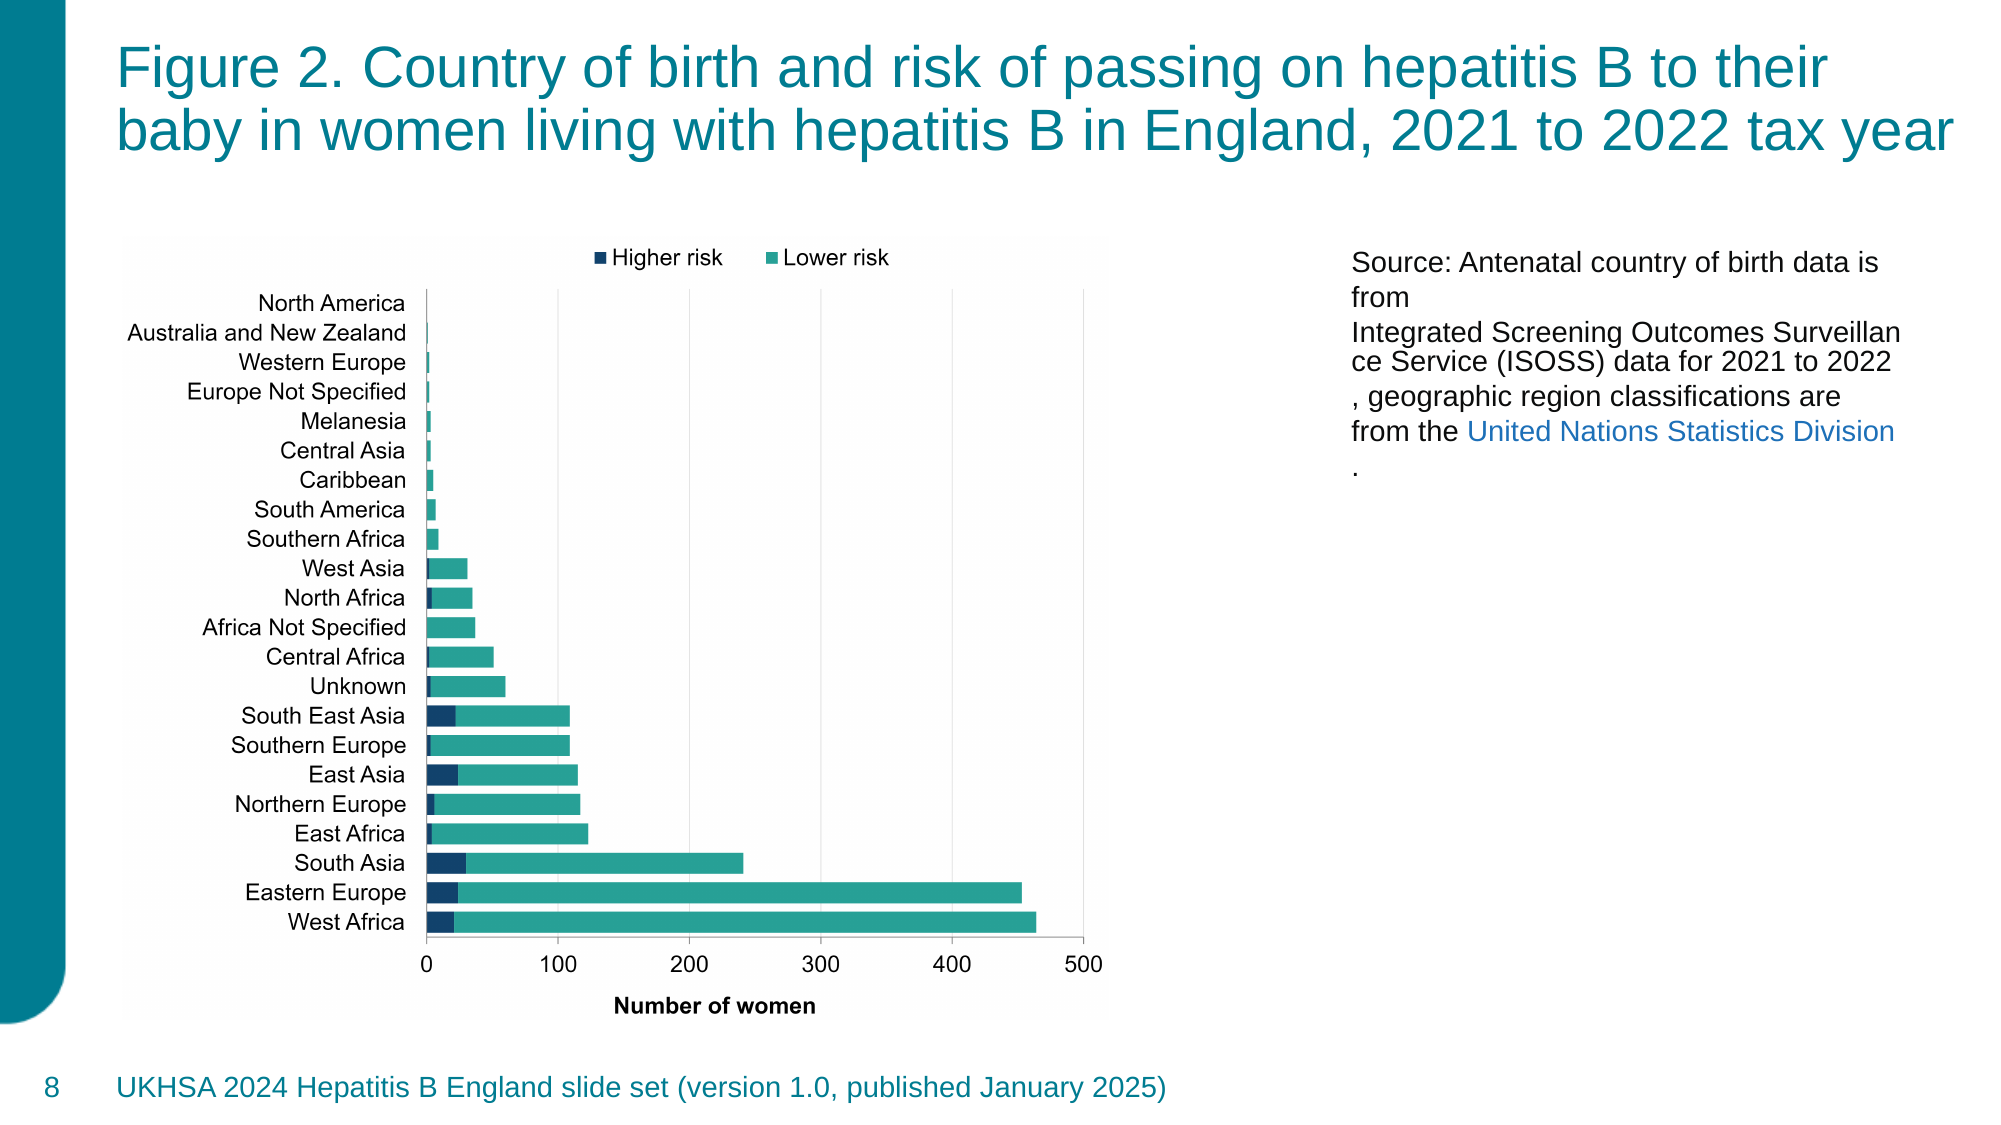

# Figure 2. Country of birth and risk of passing on hepatitis B to their baby in women living with hepatitis B in England, 2021 to 2022 tax year
Source: Antenatal country of birth data is from Integrated Screening Outcomes Surveillance Service (ISOSS) data for 2021 to 2022, geographic region classifications are from the United Nations Statistics Division.
7
UKHSA 2024 Hepatitis B England slide set (version 1.0, published January 2025)